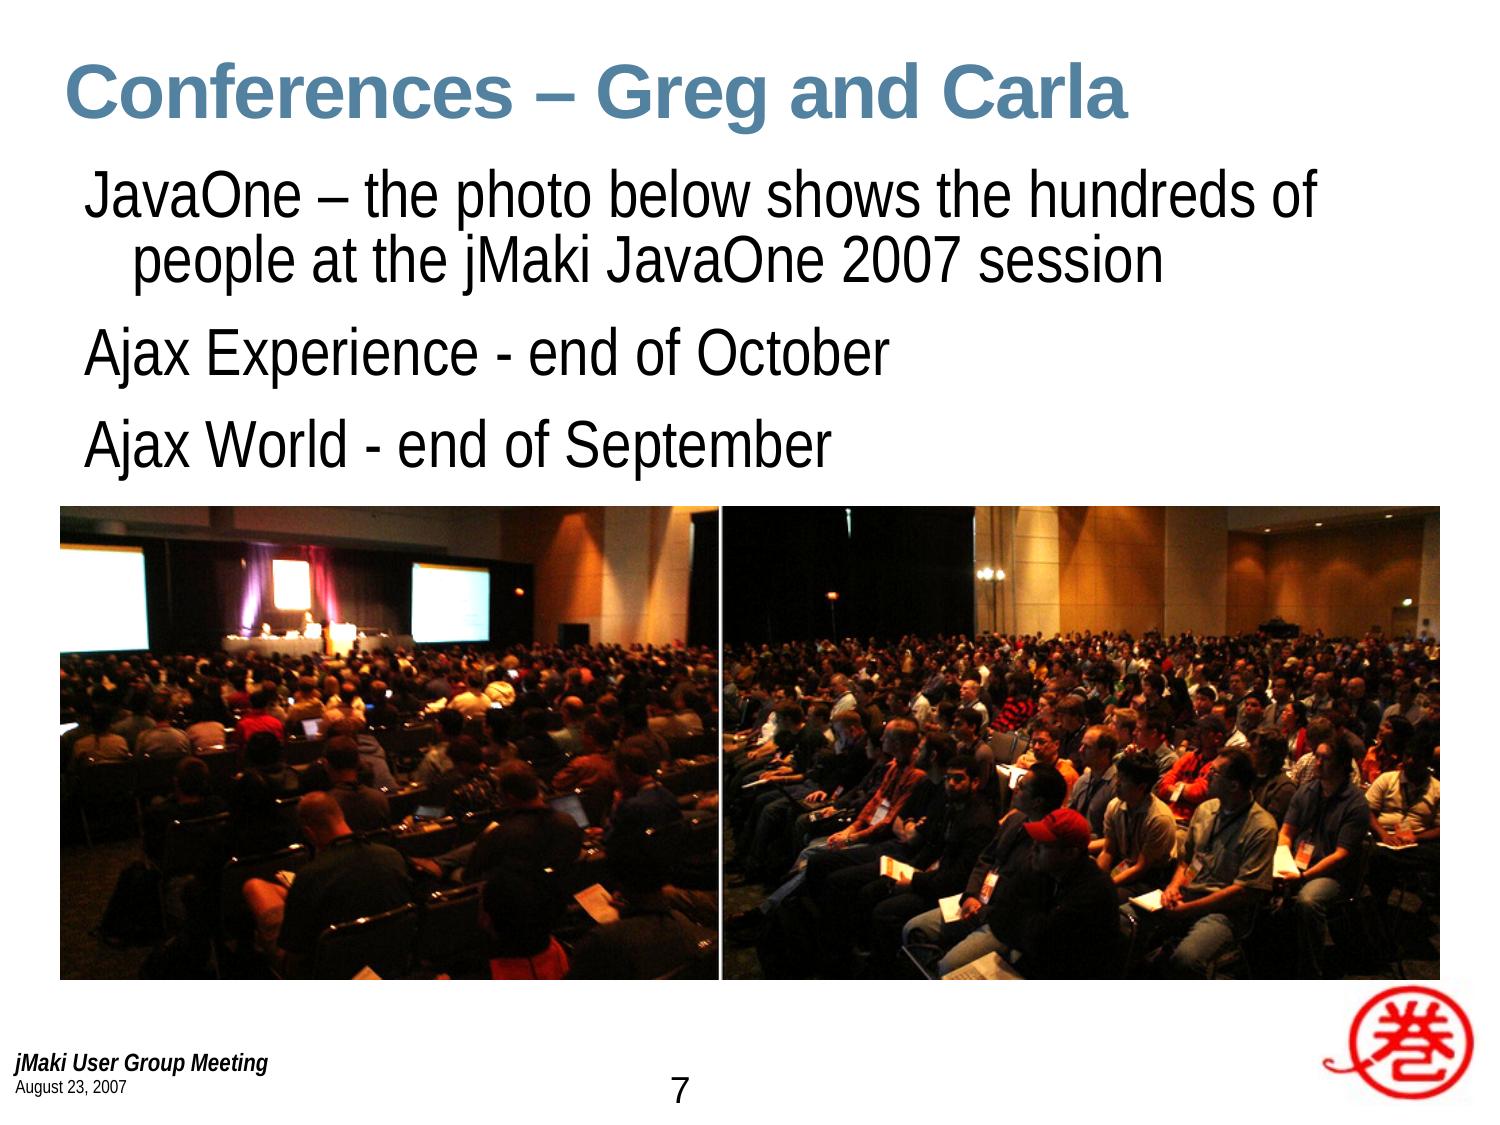

# Conferences – Greg and Carla
JavaOne – the photo below shows the hundreds of people at the jMaki JavaOne 2007 session
Ajax Experience - end of October
Ajax World - end of September